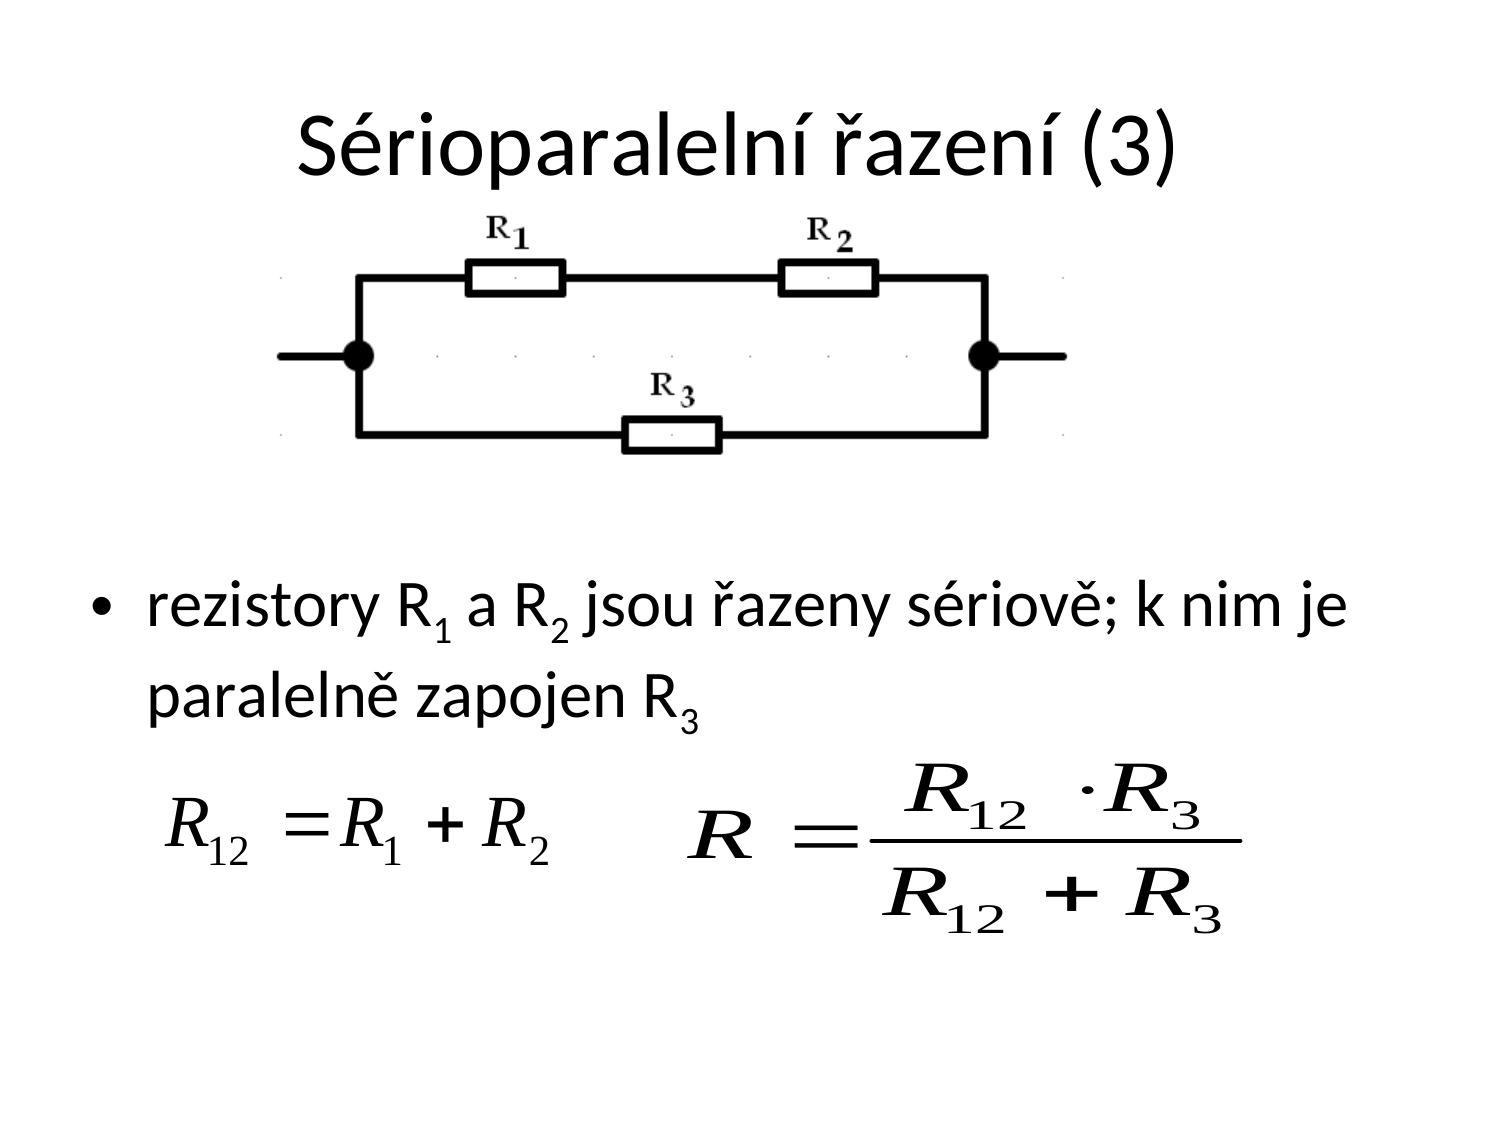

# Sérioparalelní řazení (3)
rezistory R1 a R2 jsou řazeny sériově; k nim je paralelně zapojen R3